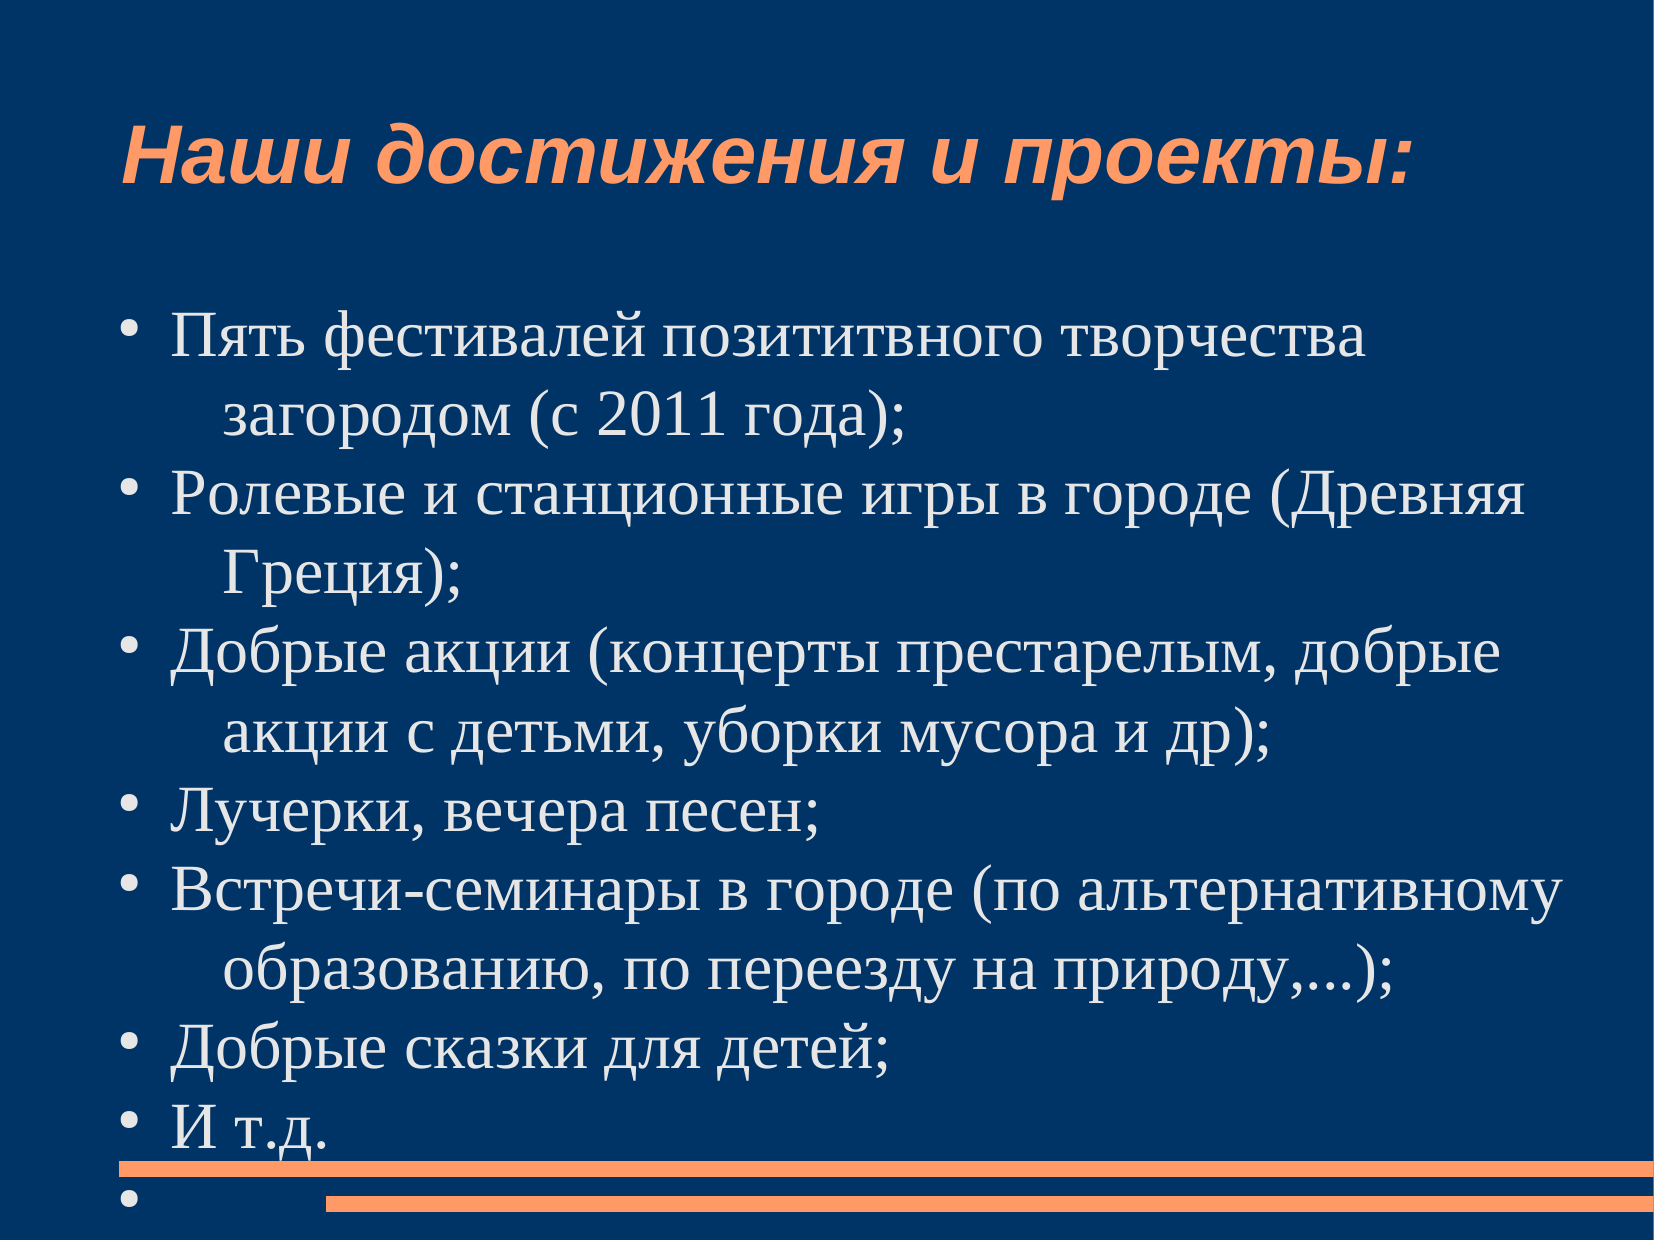

# Наши достижения и проекты:
Пять фестивалей позититвного творчества загородом (с 2011 года);
Ролевые и станционные игры в городе (Древняя Греция);
Добрые акции (концерты престарелым, добрые акции с детьми, уборки мусора и др);
Лучерки, вечера песен;
Встречи-семинары в городе (по альтернативному образованию, по переезду на природу,...);
Добрые сказки для детей;
И т.д.